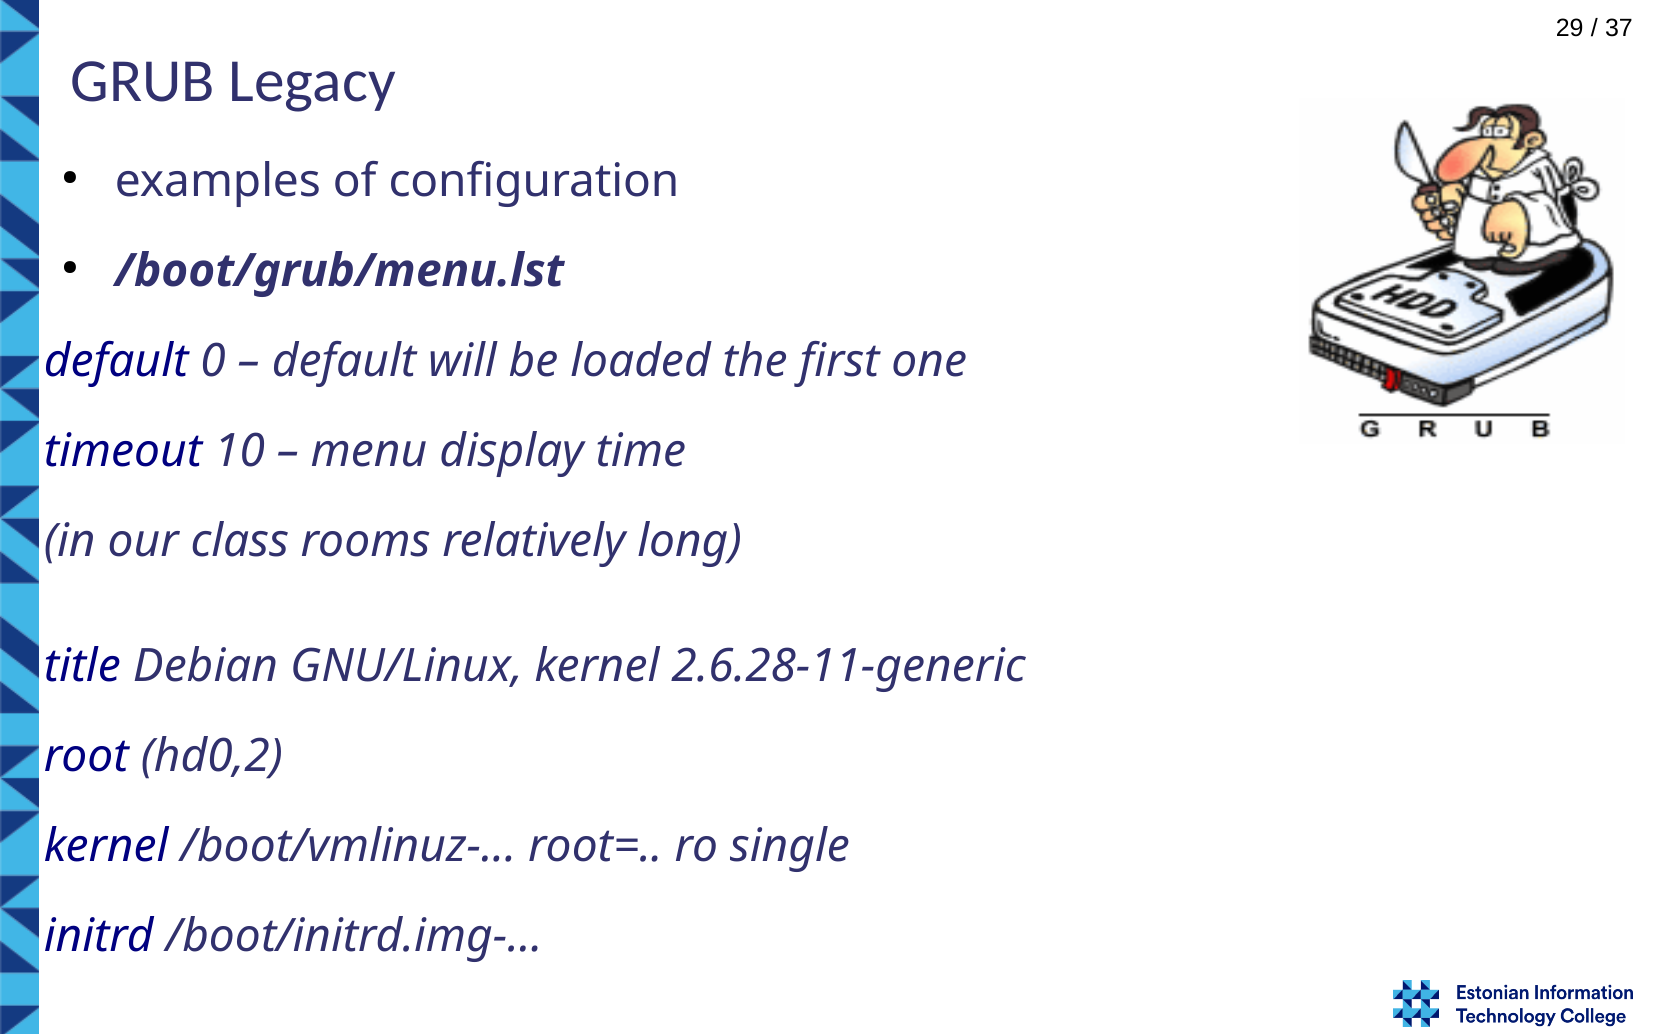

# GRUB Legacy
examples of configuration
/boot/grub/menu.lst
default 0 – default will be loaded the first one
timeout 10 – menu display time
(in our class rooms relatively long)
title Debian GNU/Linux, kernel 2.6.28-11-generic
root (hd0,2)
kernel /boot/vmlinuz-... root=.. ro single
initrd /boot/initrd.img-...